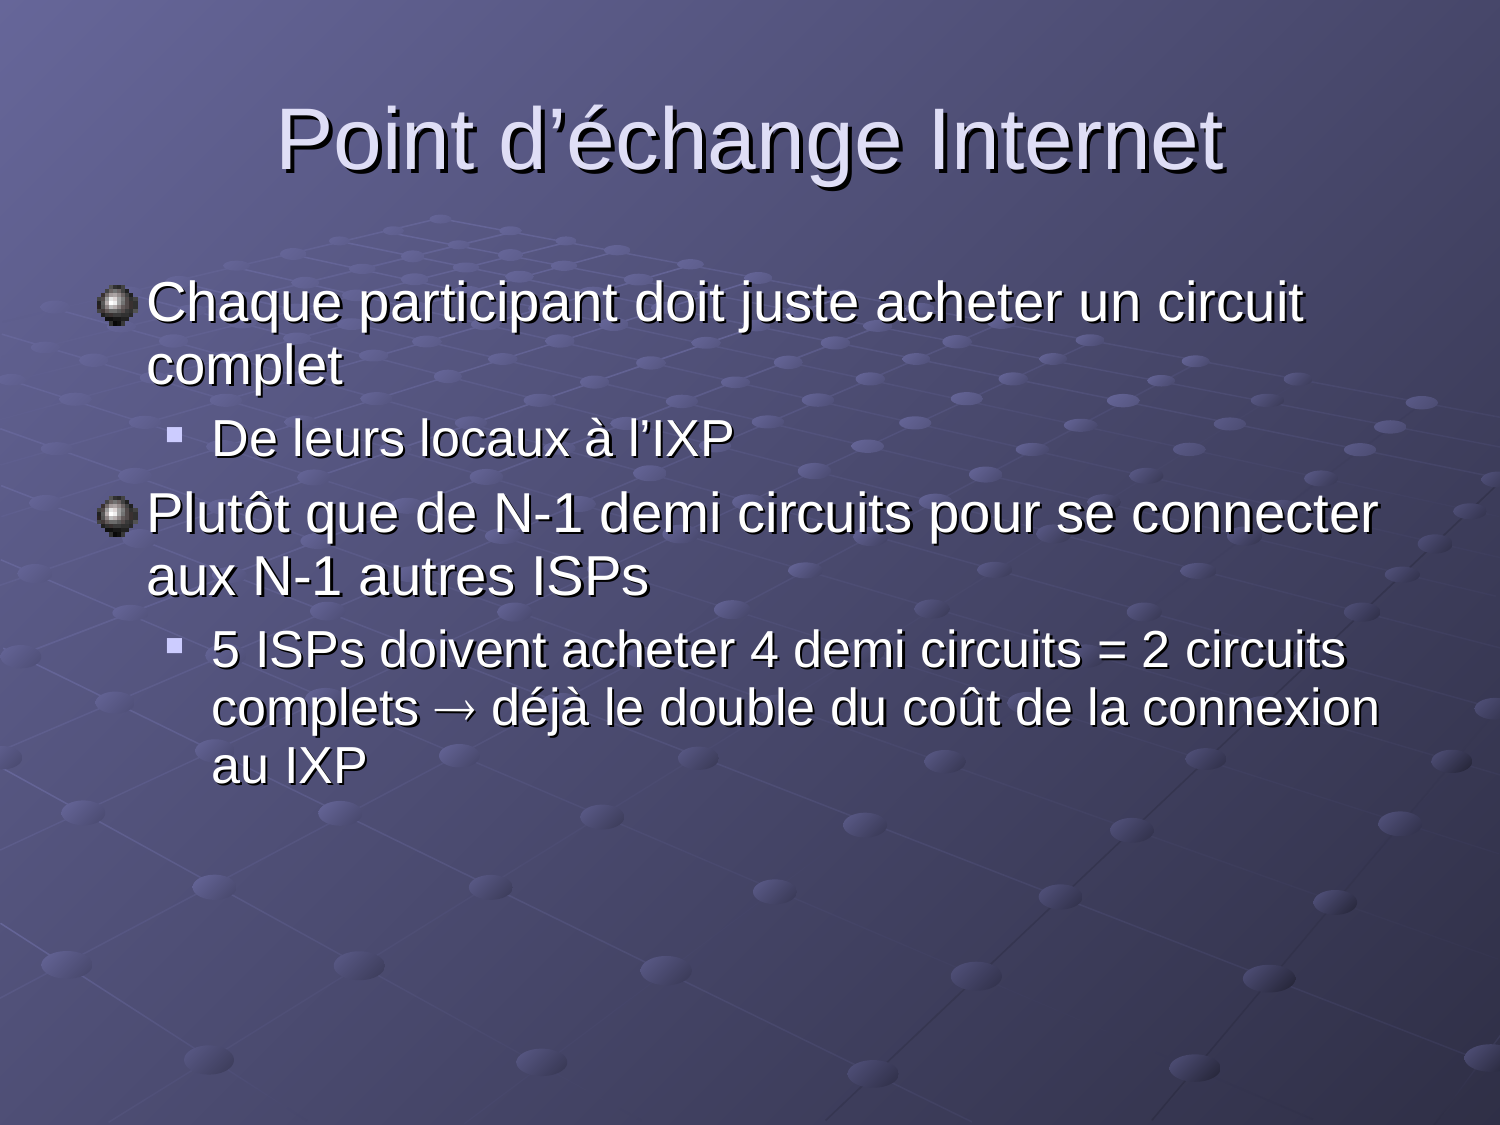

# Point d’échange Internet
Chaque participant doit juste acheter un circuit complet
De leurs locaux à l’IXP
Plutôt que de N-1 demi circuits pour se connecter aux N-1 autres ISPs
5 ISPs doivent acheter 4 demi circuits = 2 circuits complets  déjà le double du coût de la connexion au IXP